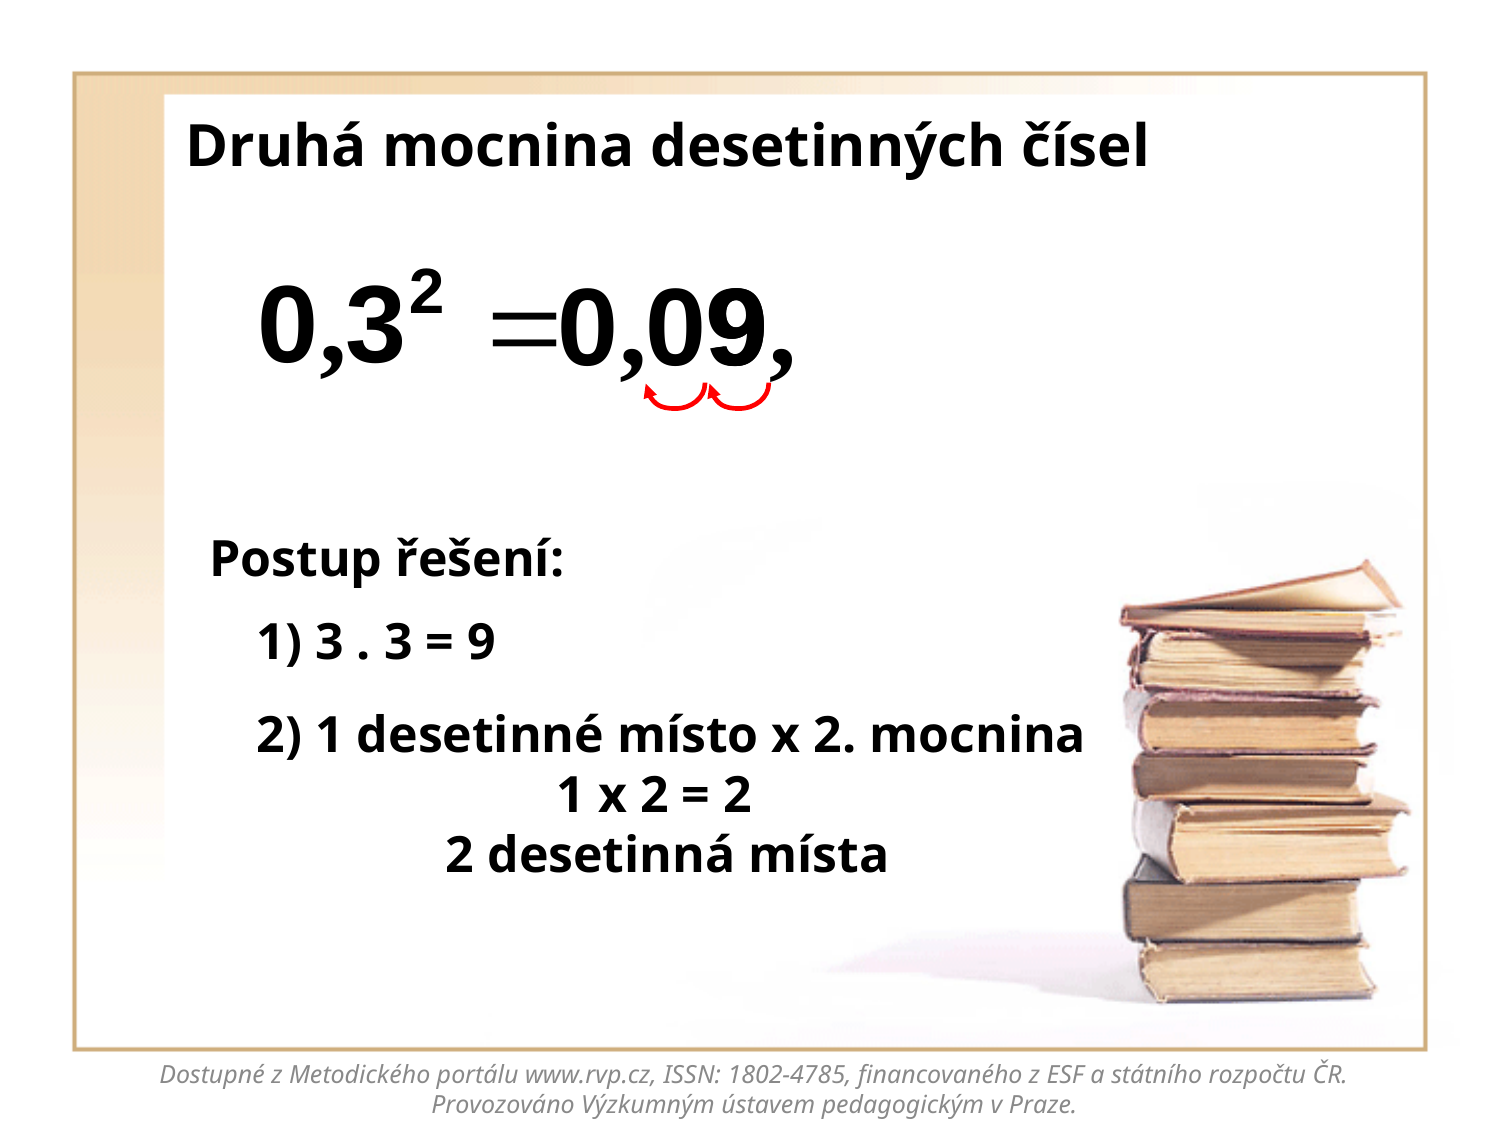

Druhá mocnina desetinných čísel
Postup řešení:
1) 3 . 3 = 9
2) 1 desetinné místo x 2. mocnina
 	1 x 2 = 2
 	 2 desetinná místa